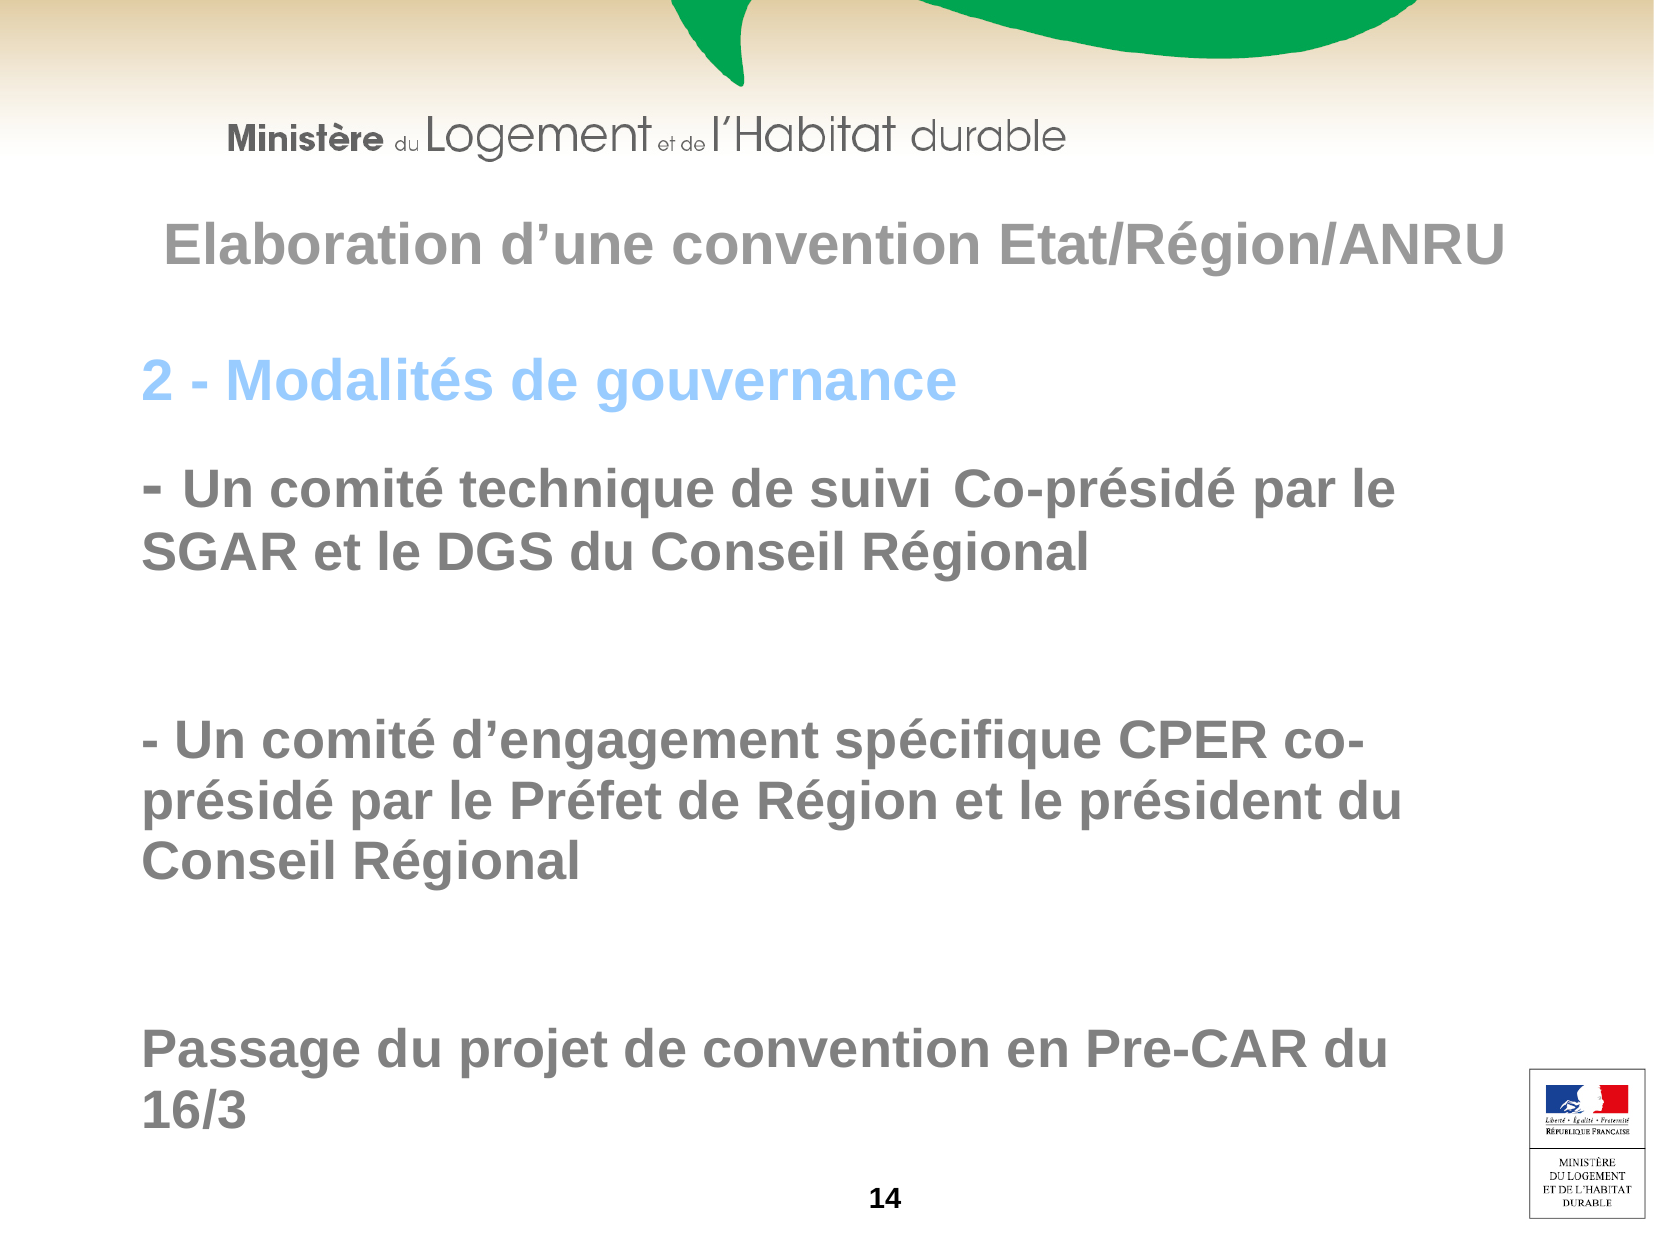

# Elaboration d’une convention Etat/Région/ANRU
2 - Modalités de gouvernance
- Un comité technique de suivi	Co-présidé par le SGAR et le DGS du Conseil Régional
- Un comité d’engagement spécifique CPER co-présidé par le Préfet de Région et le président du Conseil Régional
Passage du projet de convention en Pre-CAR du 16/3